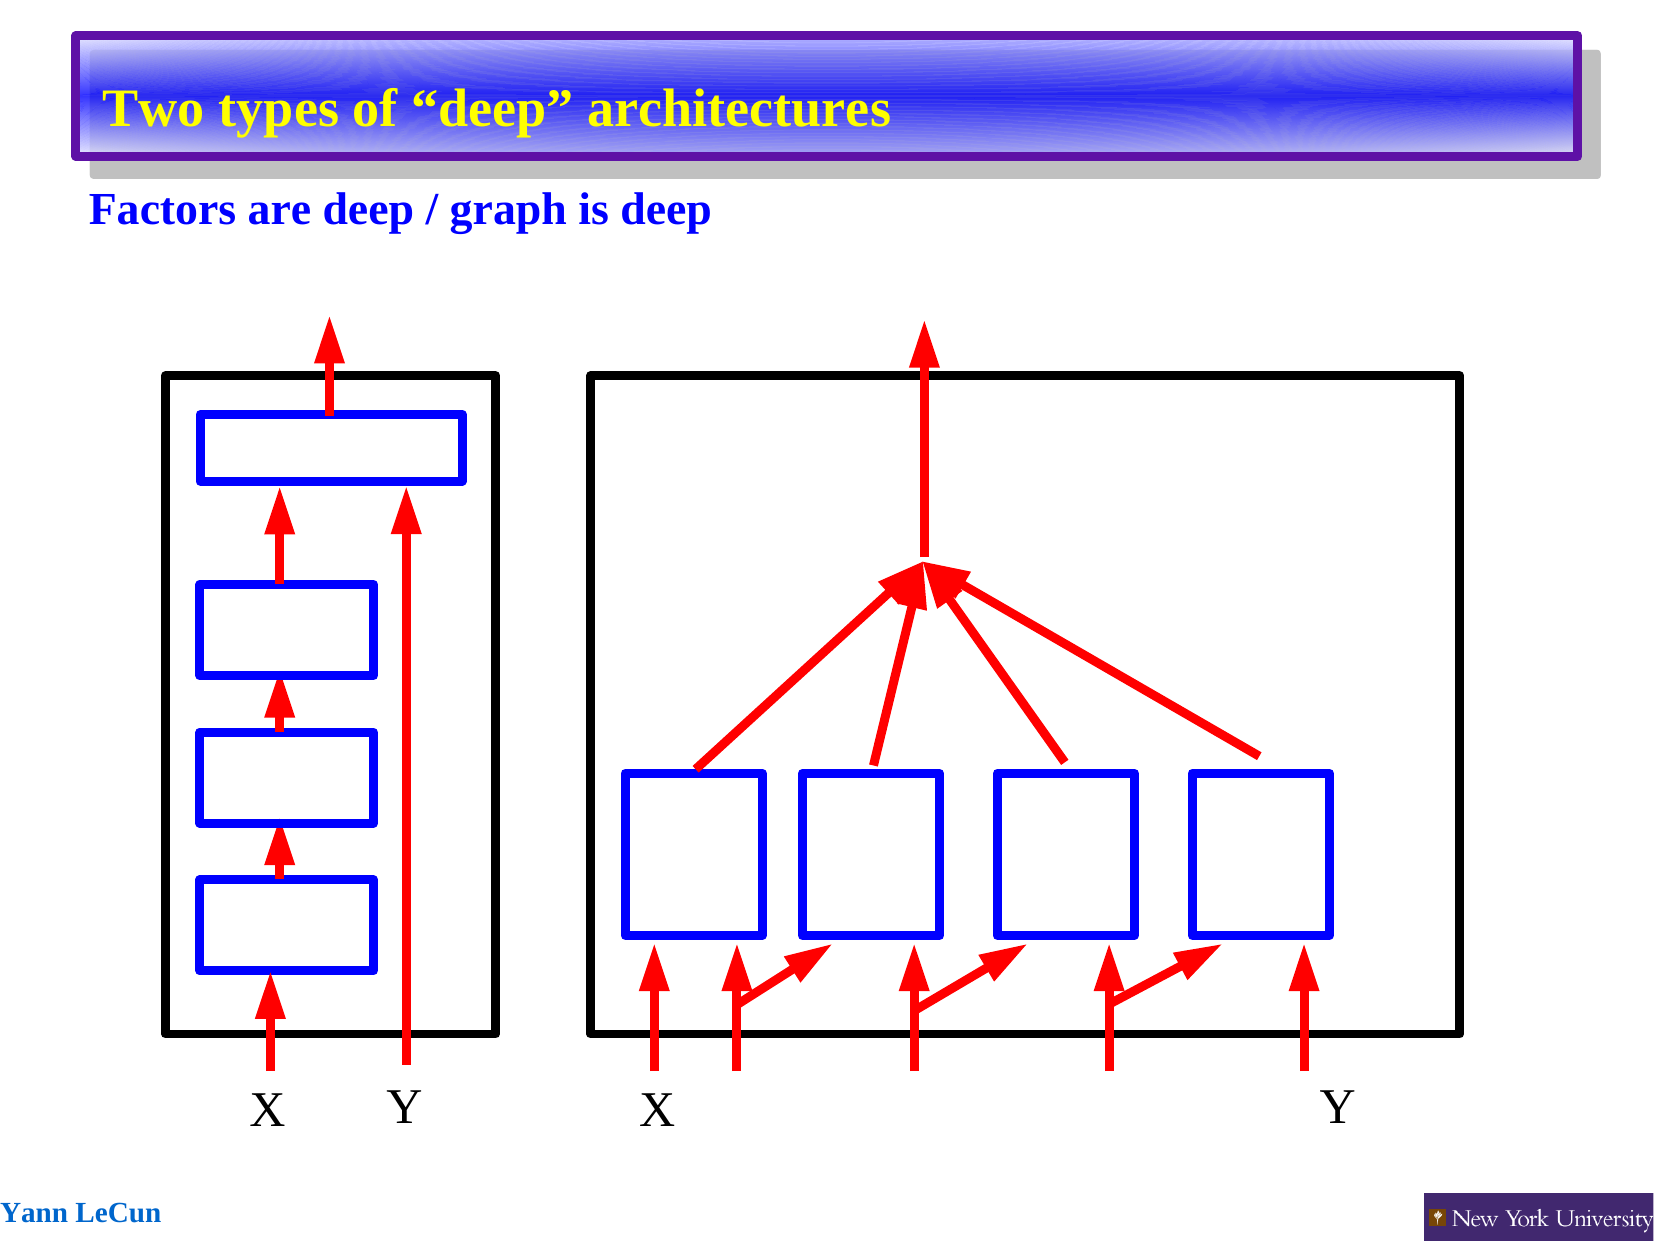

# Two types of “deep” architectures
Factors are deep / graph is deep
Y
Y
X
X